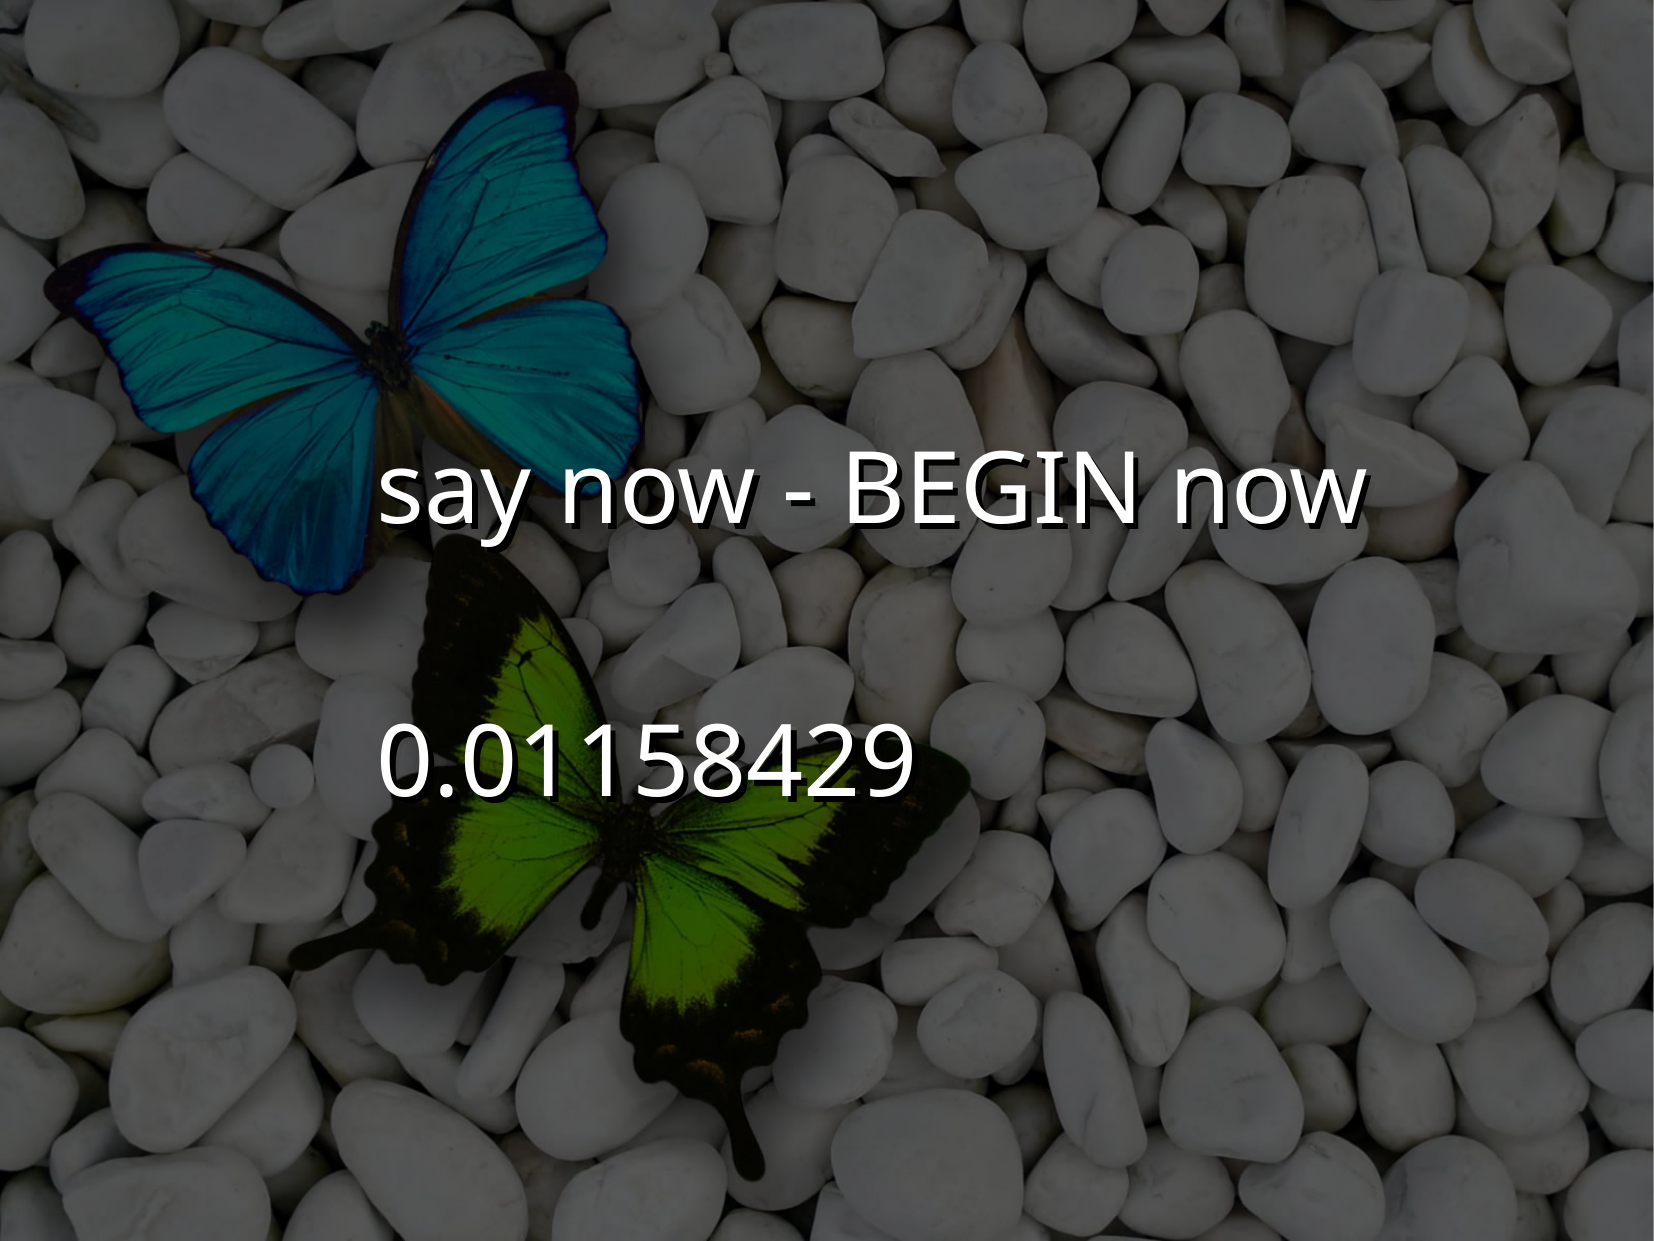

#
say now - BEGIN now
0.01158429